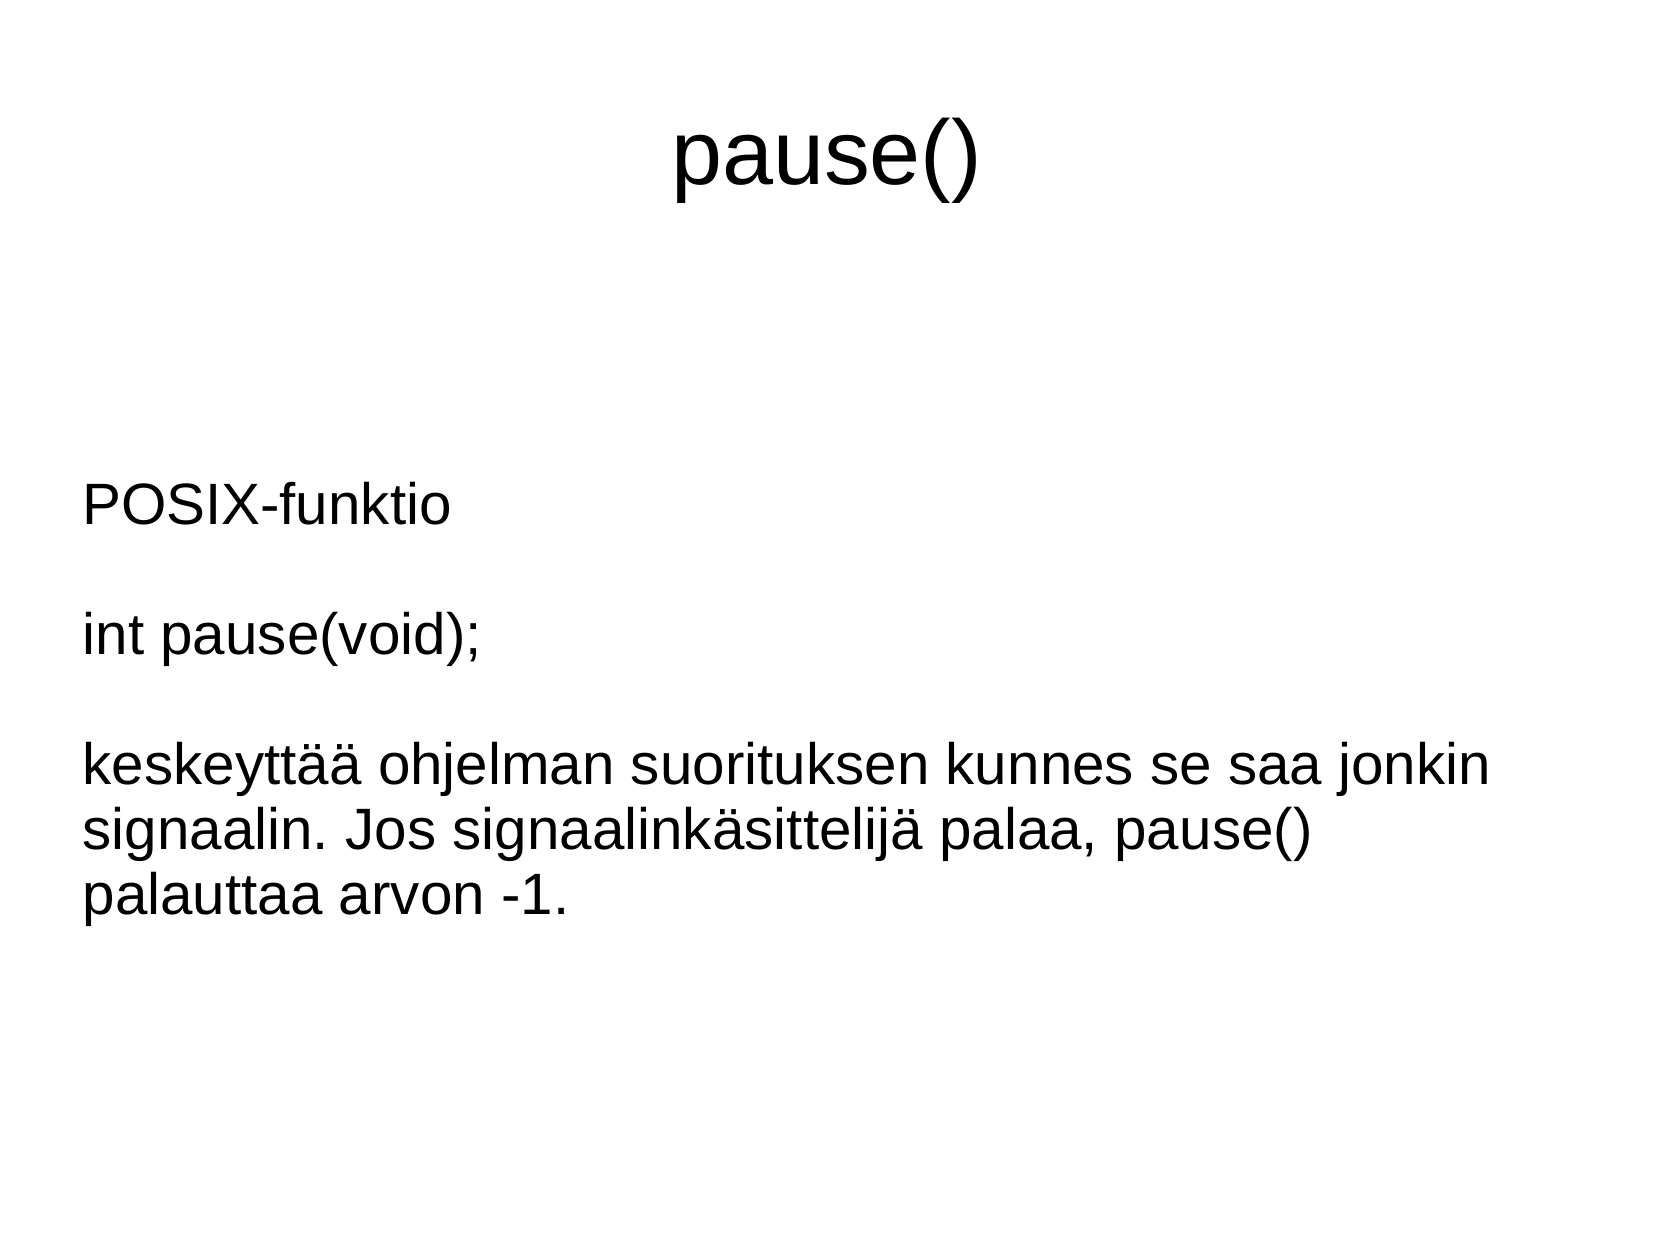

# pause()
POSIX-funktio
int pause(void);
keskeyttää ohjelman suorituksen kunnes se saa jonkin signaalin. Jos signaalinkäsittelijä palaa, pause() palauttaa arvon -1.